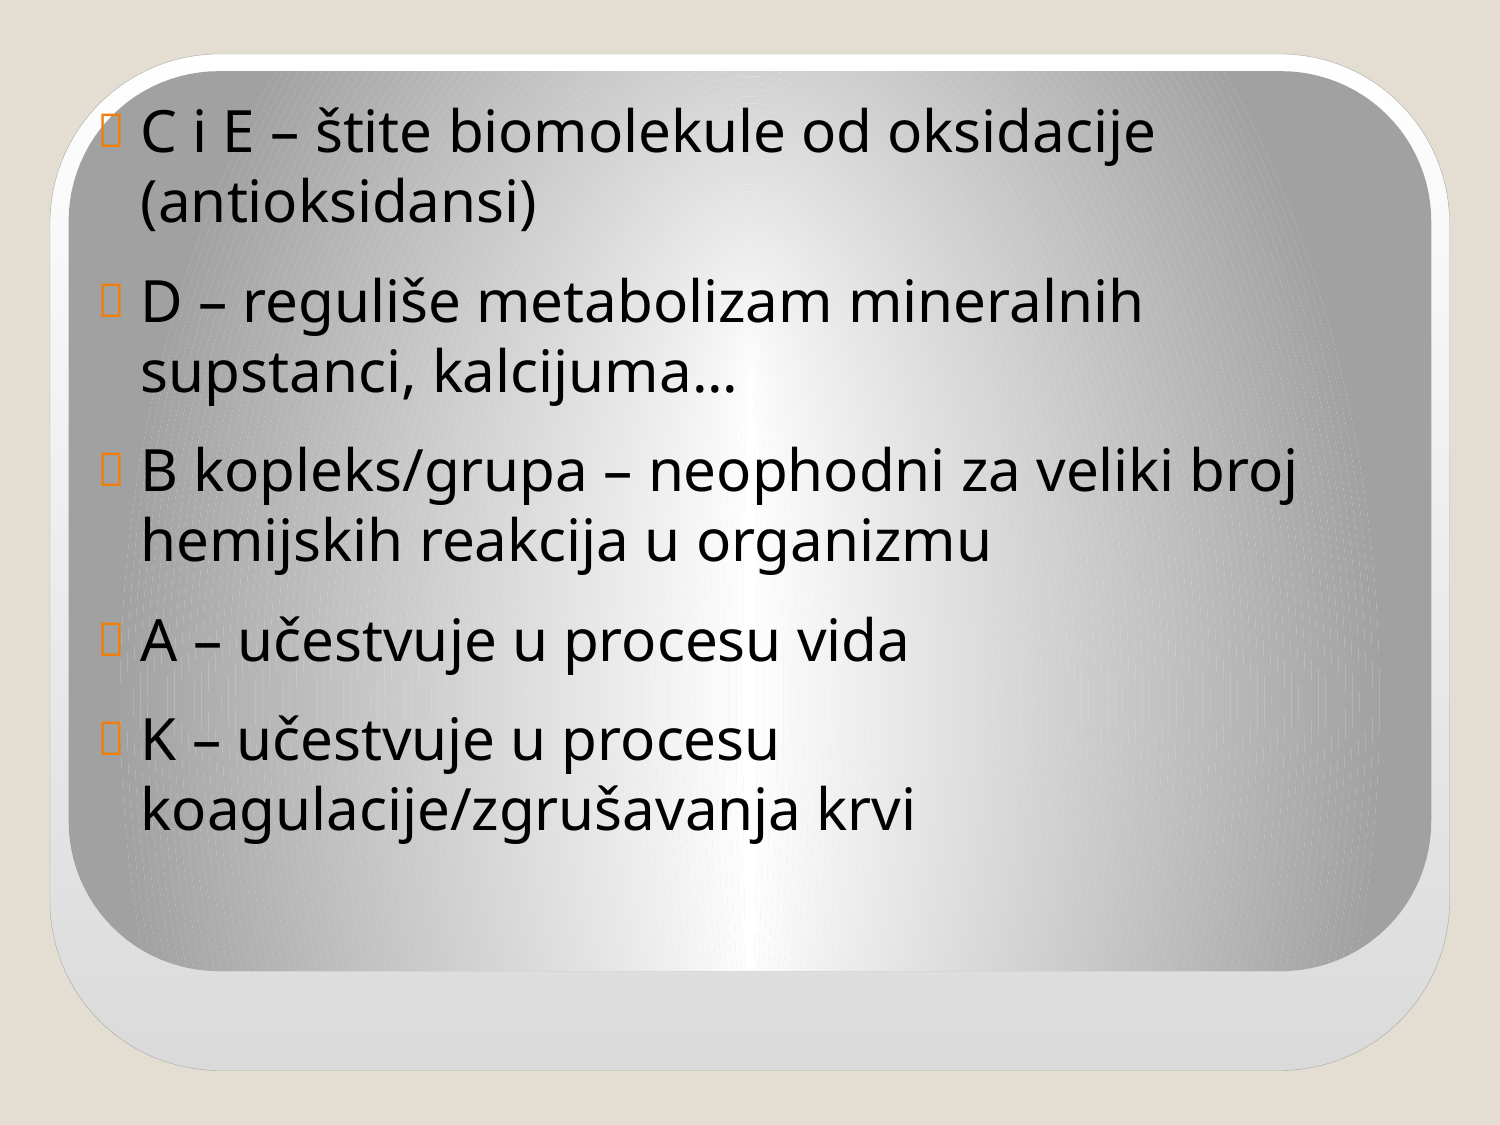

C i E – štite biomolekule od oksidacije (antioksidansi)
D – reguliše metabolizam mineralnih supstanci, kalcijuma...
B kopleks/grupa – neophodni za veliki broj hemijskih reakcija u organizmu
A – učestvuje u procesu vida
K – učestvuje u procesu koagulacije/zgrušavanja krvi
#